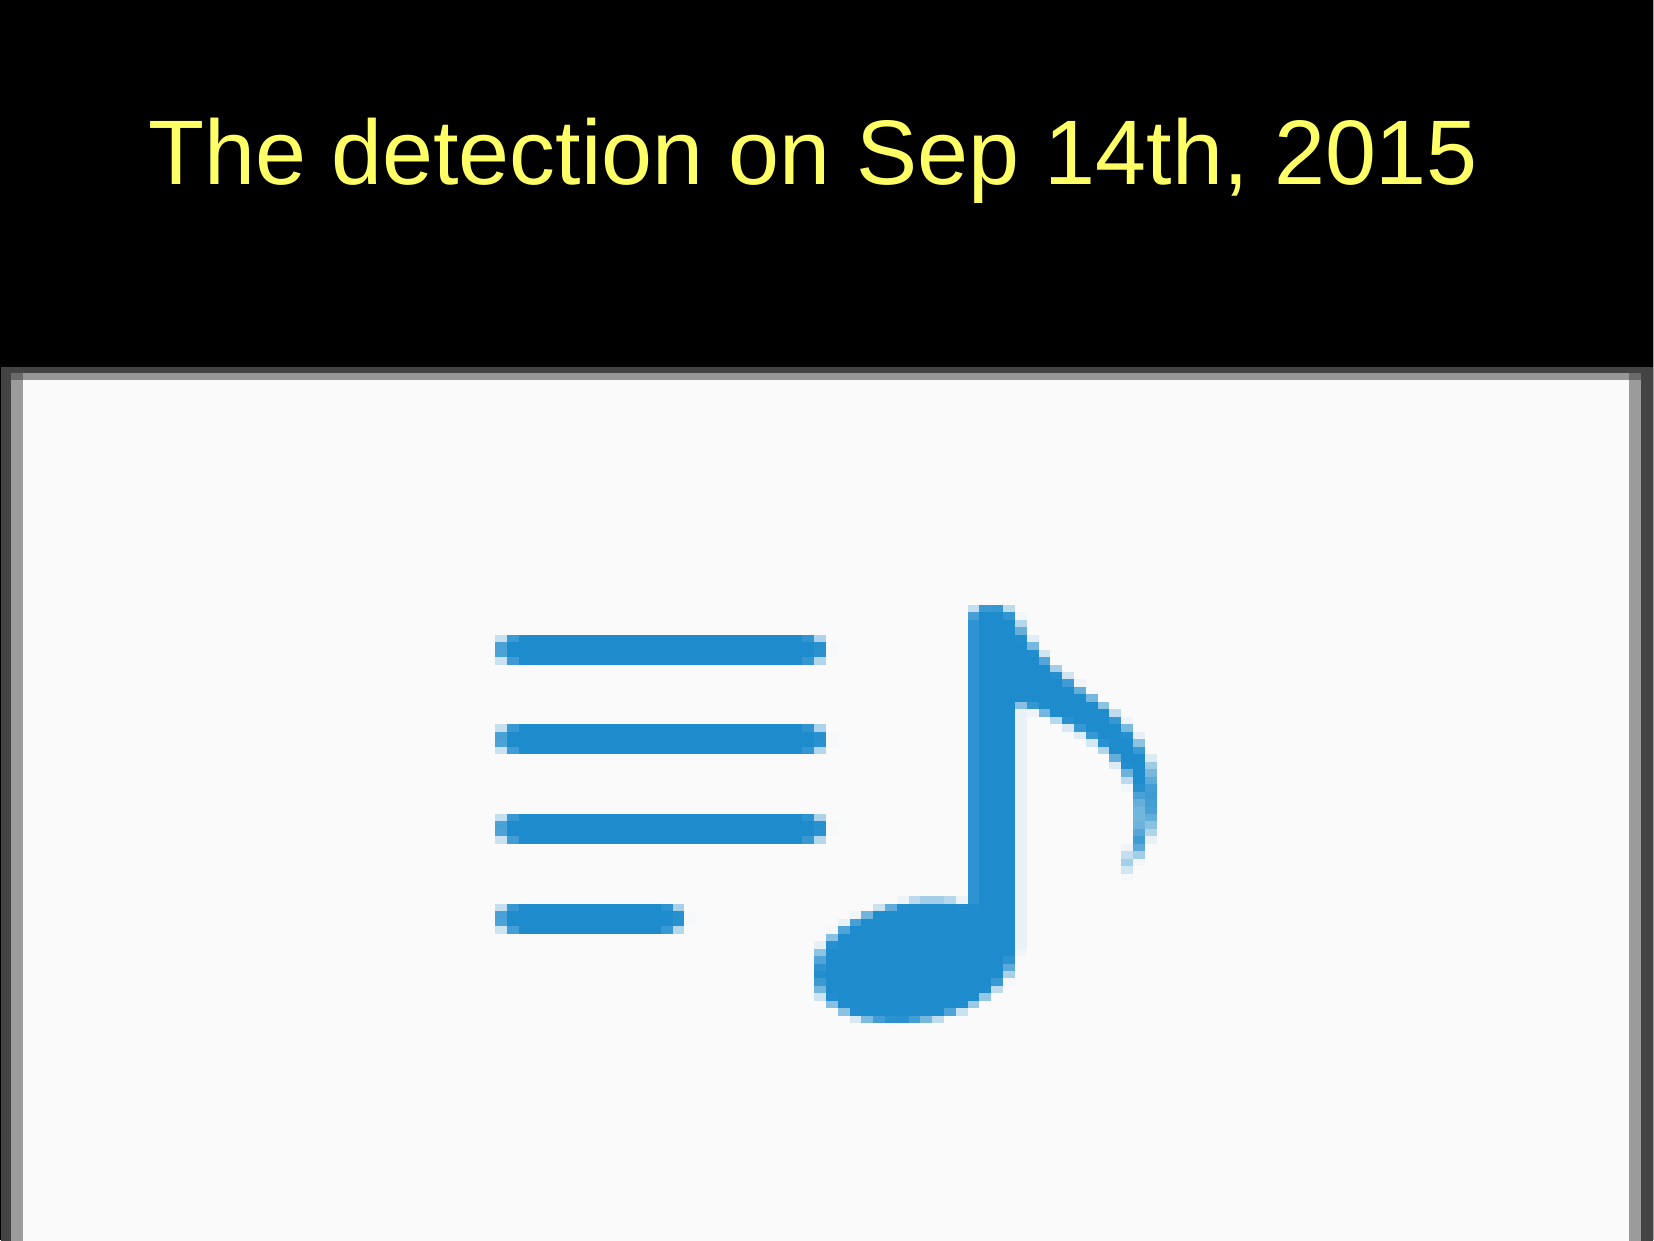

# The detection on Sep 14th, 2015